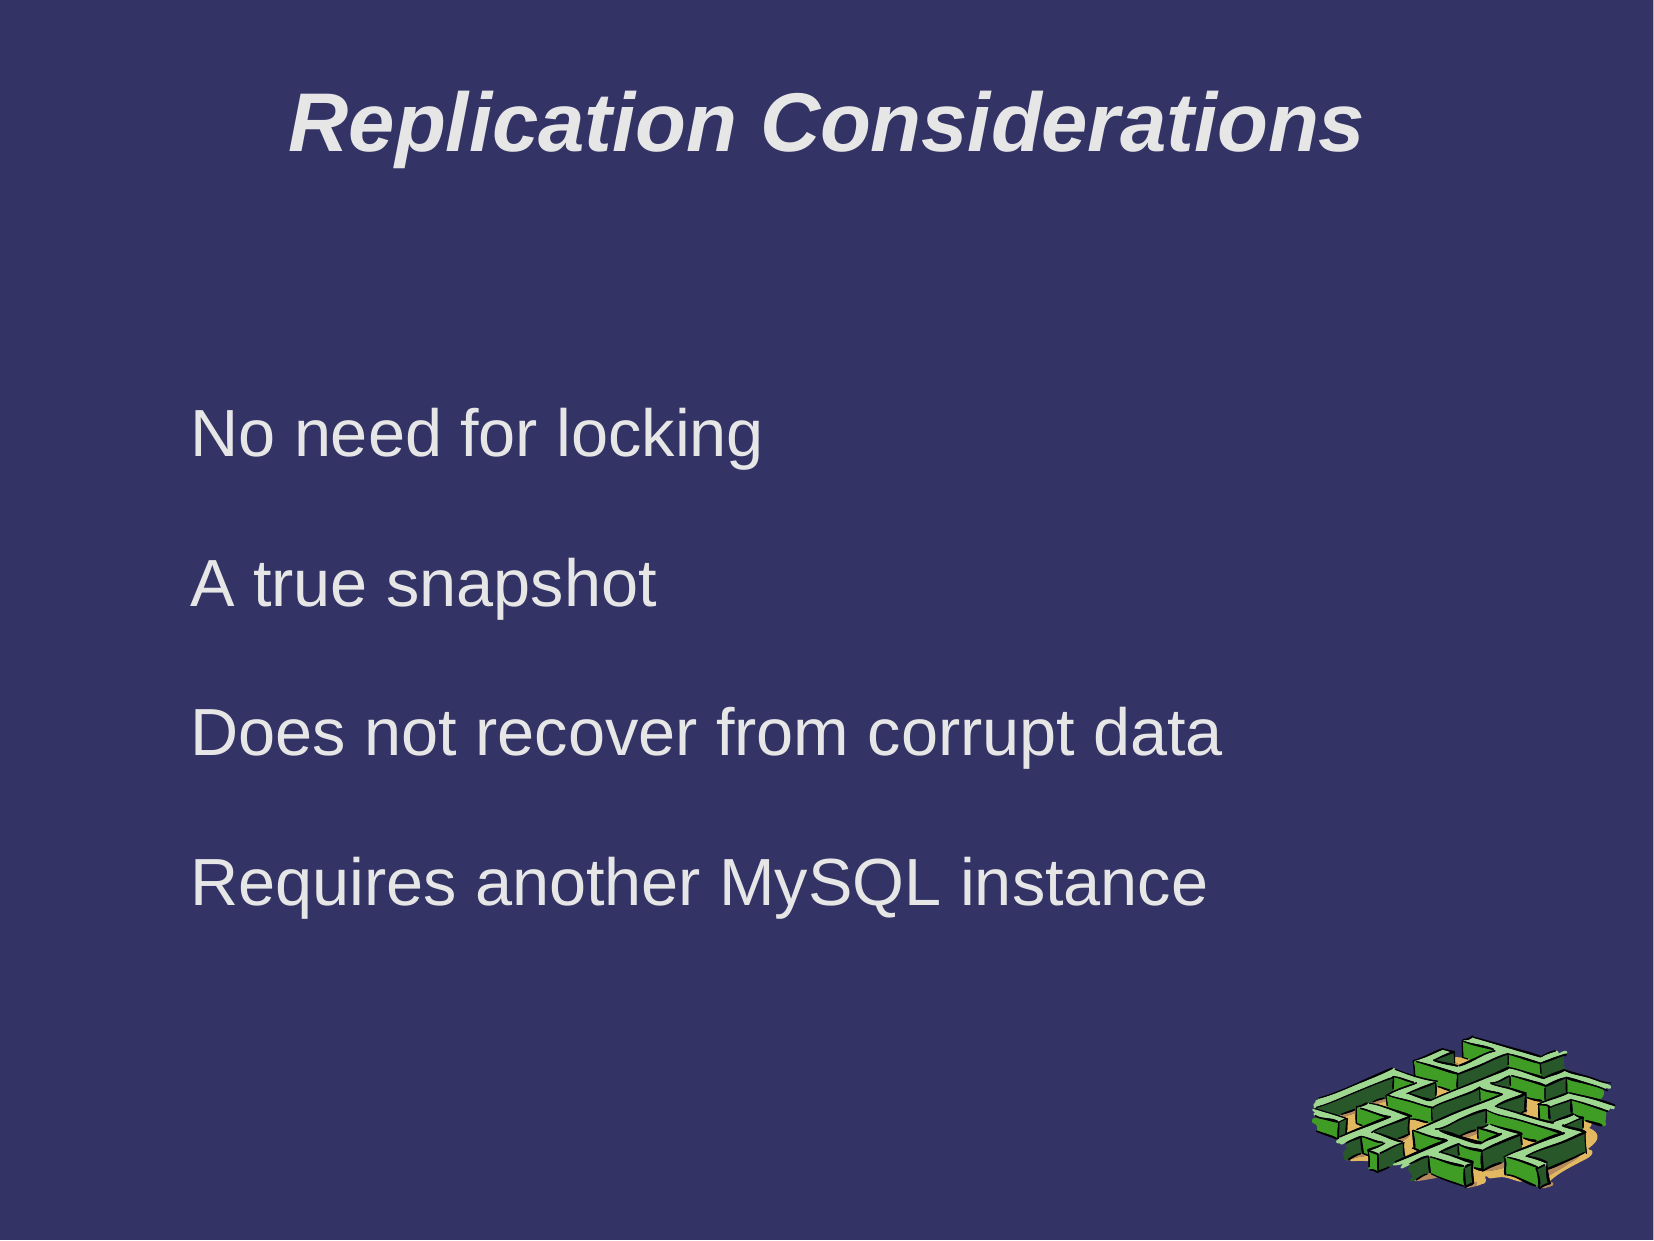

# Replication Considerations
No need for locking
A true snapshot
Does not recover from corrupt data
Requires another MySQL instance